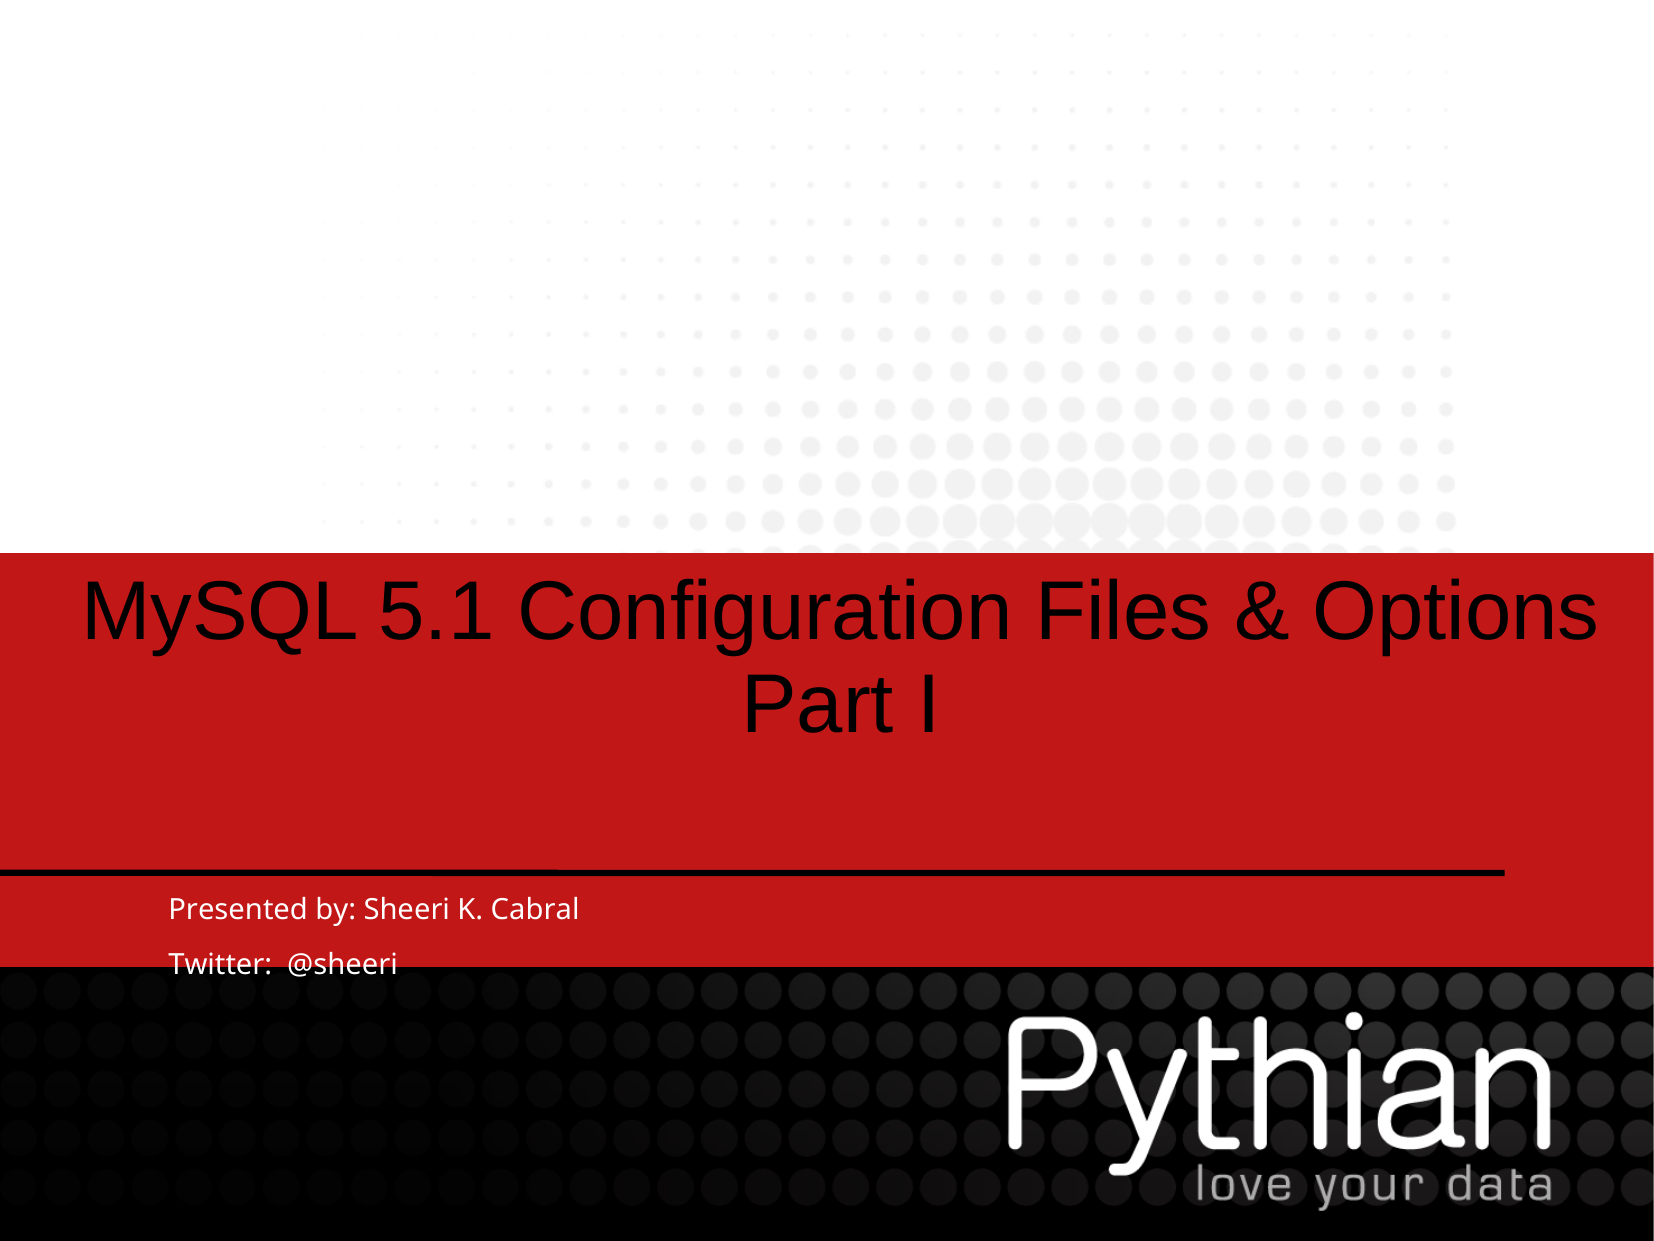

# MySQL 5.1 Configuration Files & Options Part I
Presented by: Sheeri K. Cabral
Twitter: @sheeri